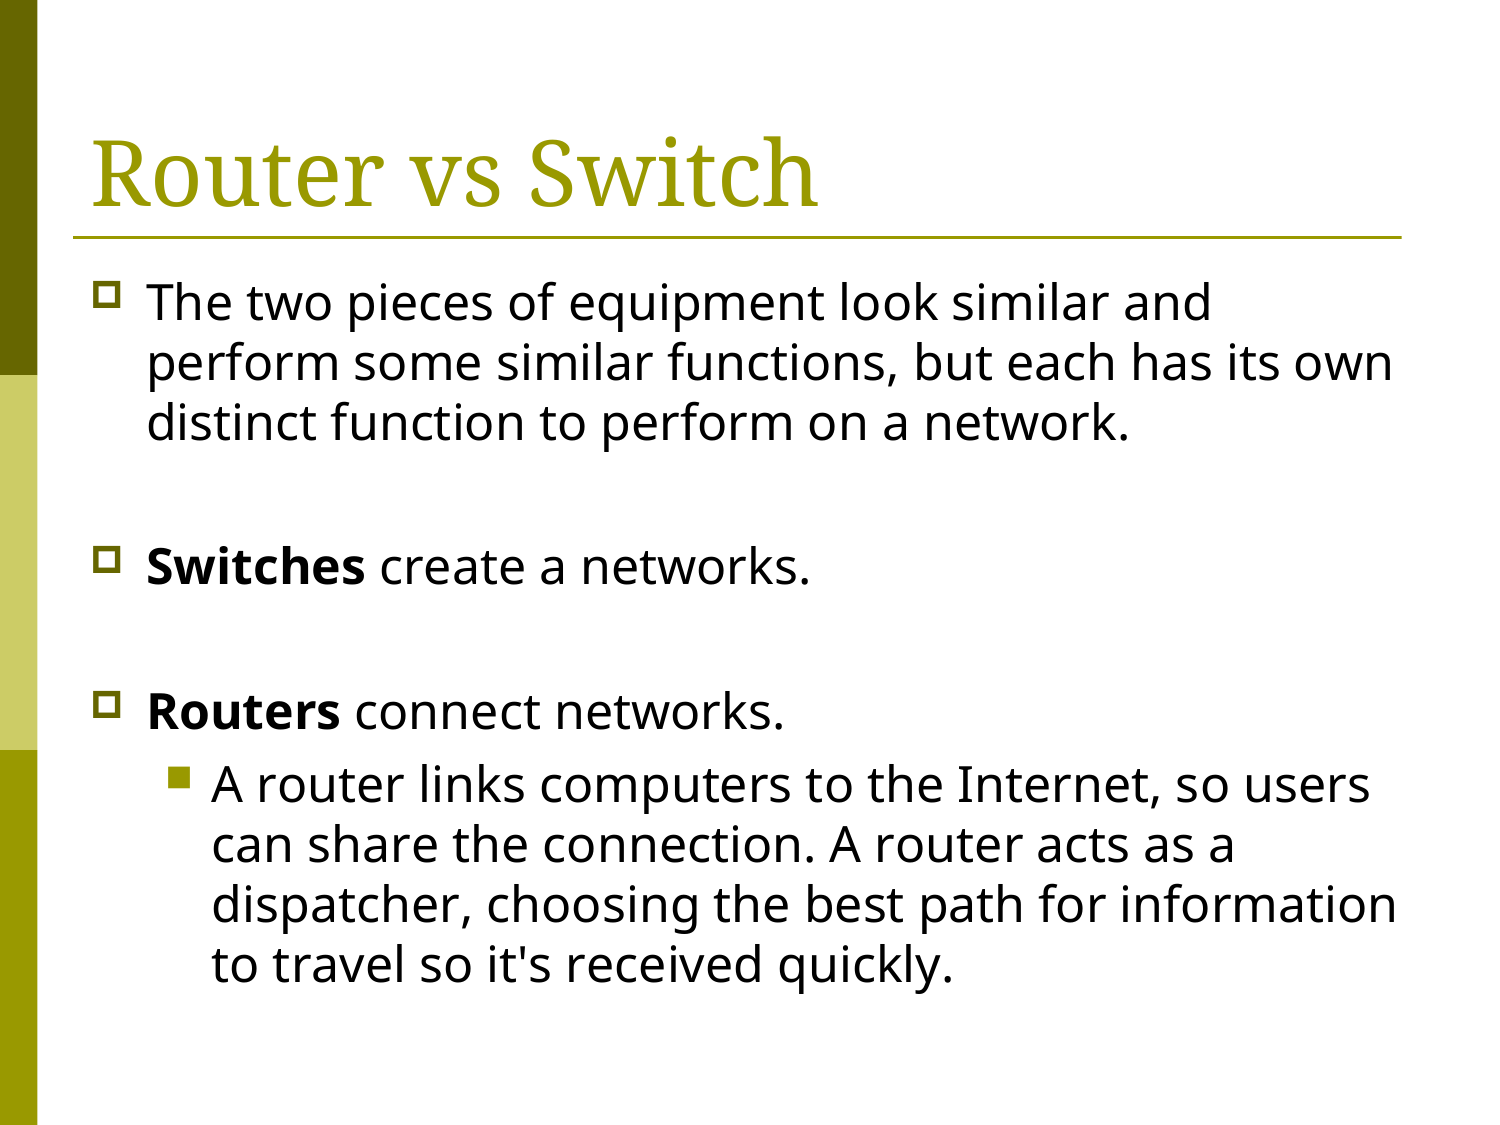

# Router vs Switch
The two pieces of equipment look similar and perform some similar functions, but each has its own distinct function to perform on a network.
Switches create a networks.
Routers connect networks.
A router links computers to the Internet, so users can share the connection. A router acts as a dispatcher, choosing the best path for information to travel so it's received quickly.